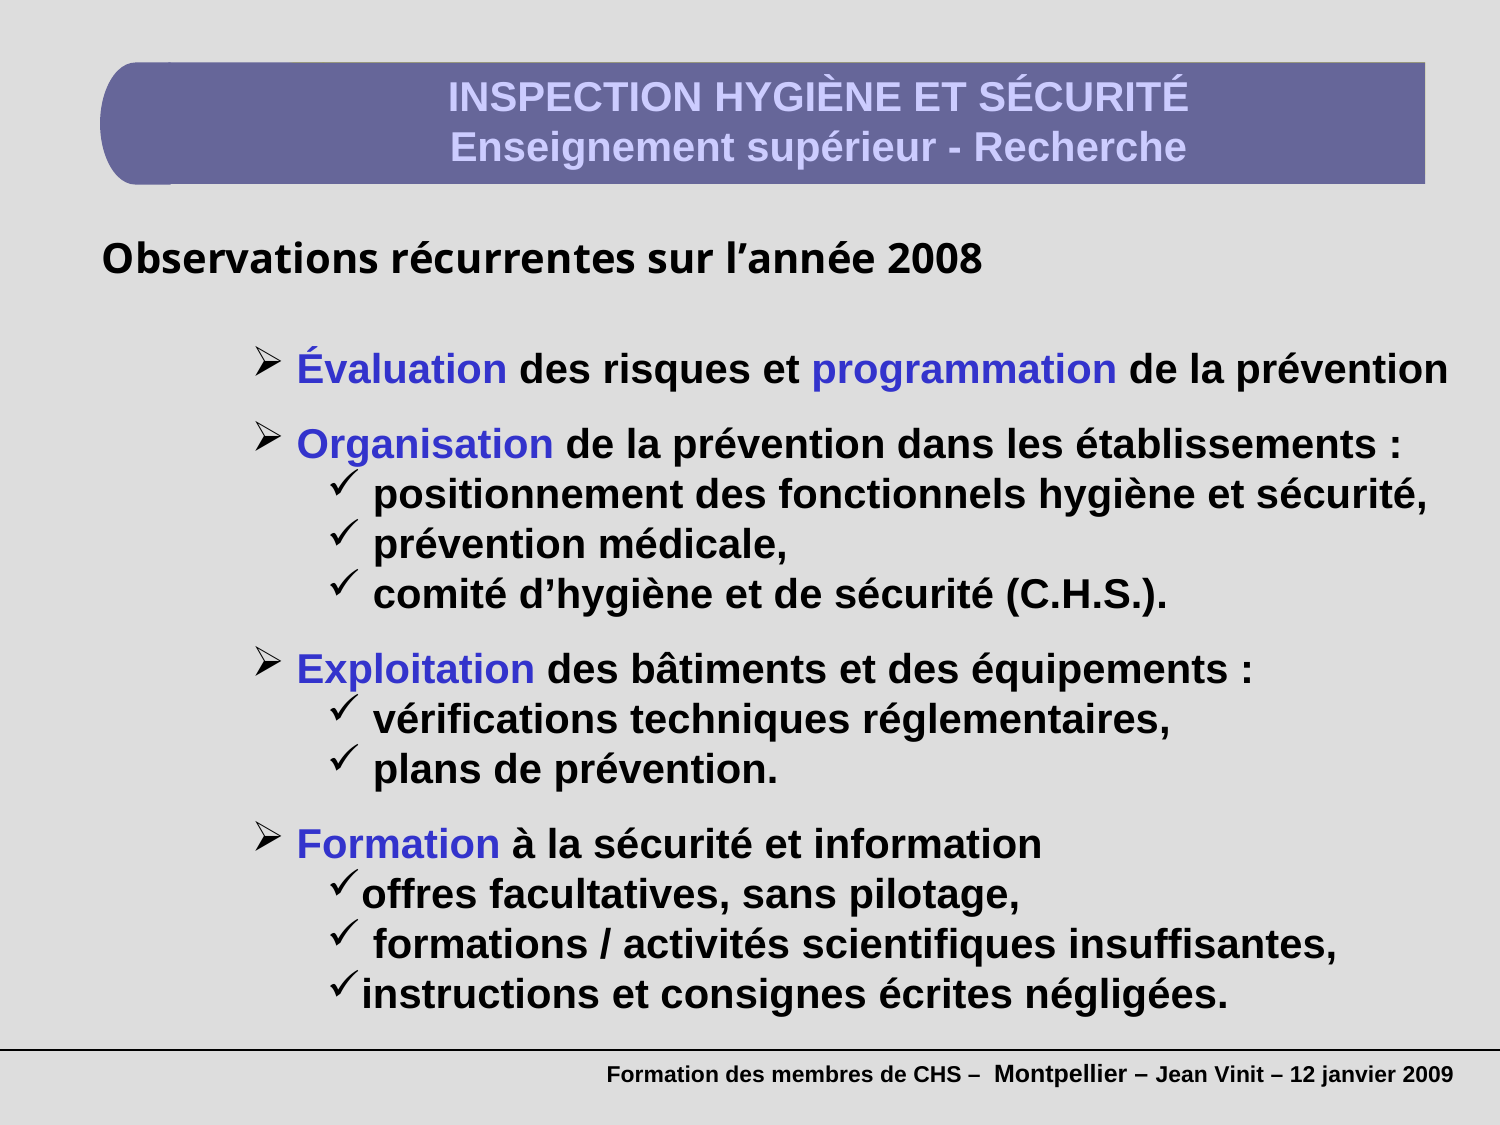

Observations récurrentes sur l’année 2008
 Évaluation des risques et programmation de la prévention
 Organisation de la prévention dans les établissements :
 positionnement des fonctionnels hygiène et sécurité,
 prévention médicale,
 comité d’hygiène et de sécurité (C.H.S.).
 Exploitation des bâtiments et des équipements :
 vérifications techniques réglementaires,
 plans de prévention.
 Formation à la sécurité et information
offres facultatives, sans pilotage,
 formations / activités scientifiques insuffisantes,
instructions et consignes écrites négligées.